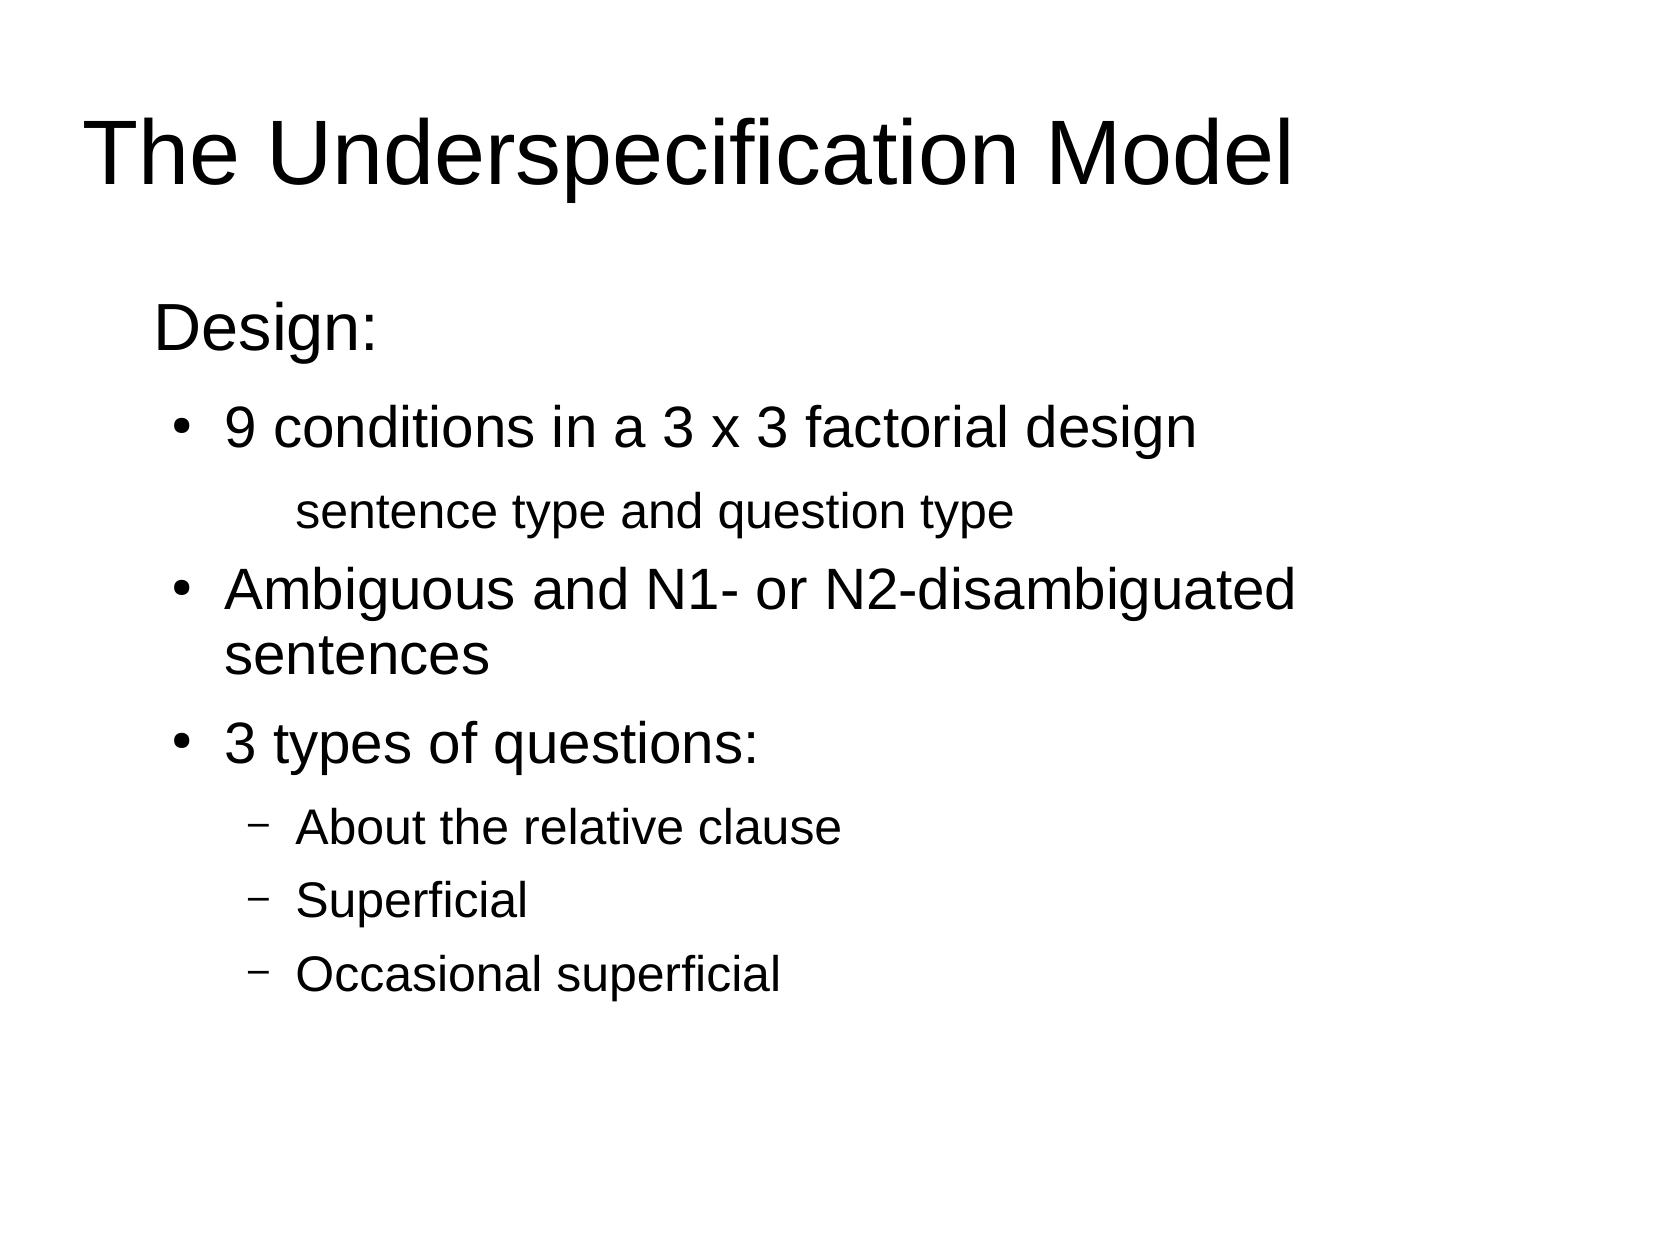

# The Underspecification Model
Design:
9 conditions in a 3 x 3 factorial design
sentence type and question type
Ambiguous and N1- or N2-disambiguated sentences
3 types of questions:
About the relative clause
Superficial
Occasional superficial